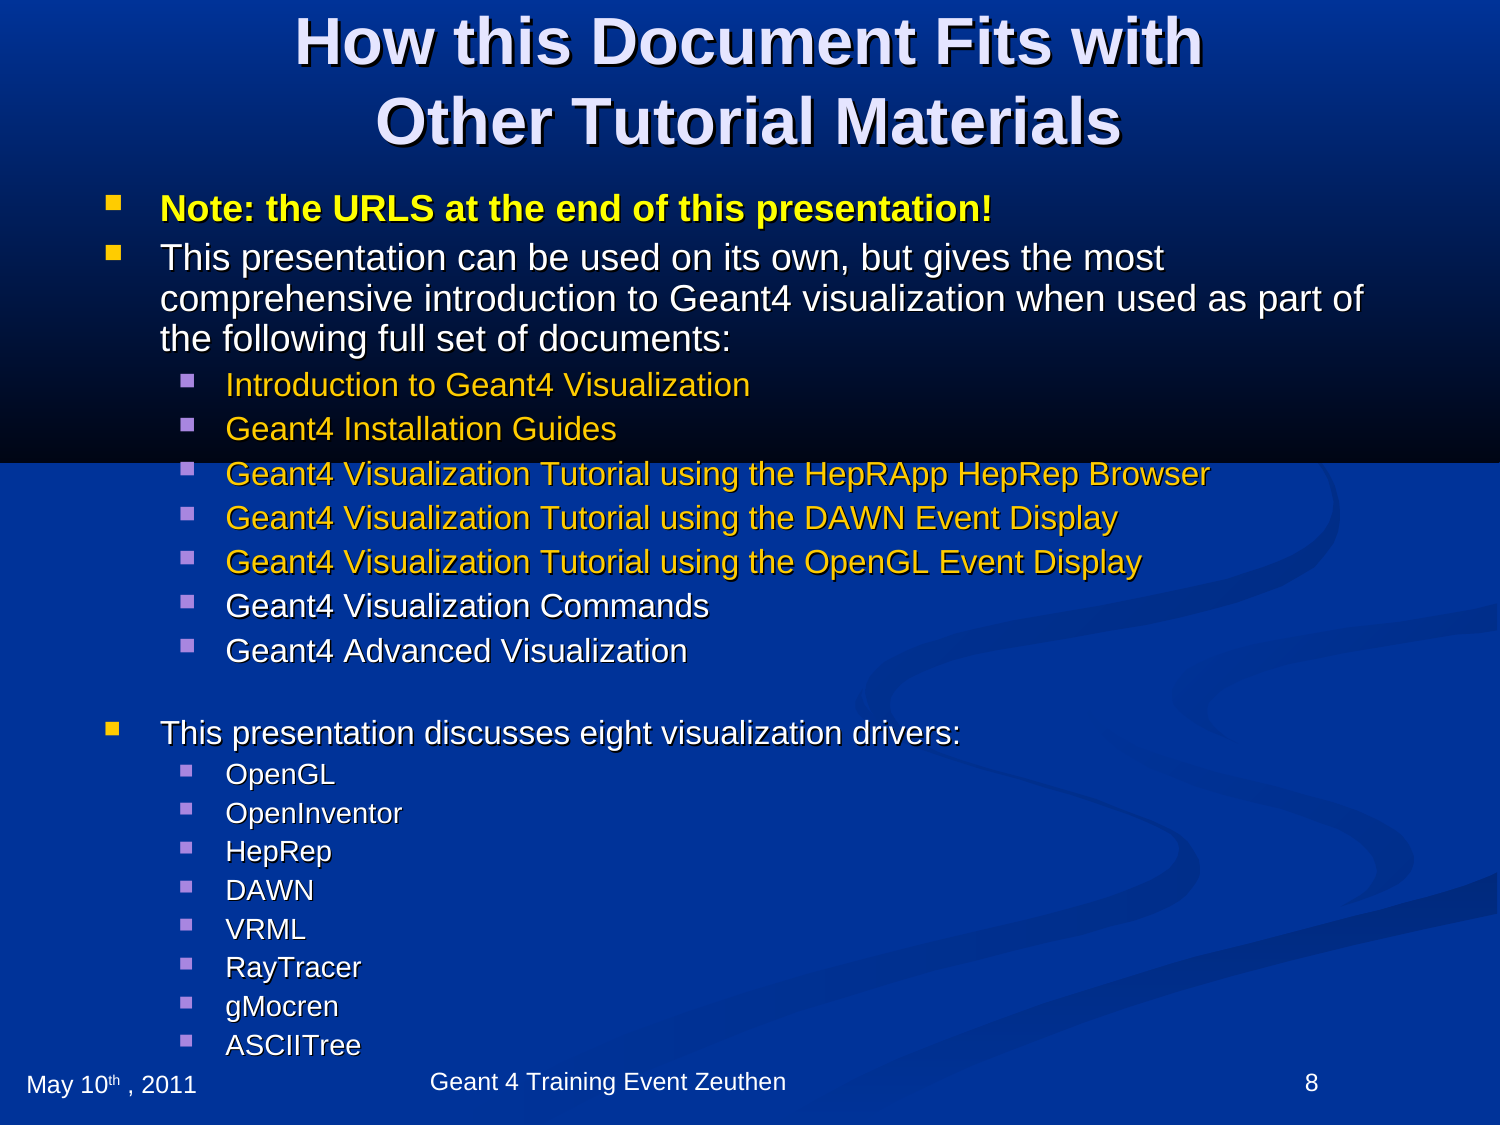

# How this Document Fits with Other Tutorial Materials
Note: the URLS at the end of this presentation!
This presentation can be used on its own, but gives the most comprehensive introduction to Geant4 visualization when used as part of the following full set of documents:
Introduction to Geant4 Visualization
Geant4 Installation Guides
Geant4 Visualization Tutorial using the HepRApp HepRep Browser
Geant4 Visualization Tutorial using the DAWN Event Display
Geant4 Visualization Tutorial using the OpenGL Event Display
Geant4 Visualization Commands
Geant4 Advanced Visualization
This presentation discusses eight visualization drivers:
OpenGL
OpenInventor
HepRep
DAWN
VRML
RayTracer
gMocren
ASCIITree
Introduction to Geant4 Visualization J. Perl
10 January 2011
8